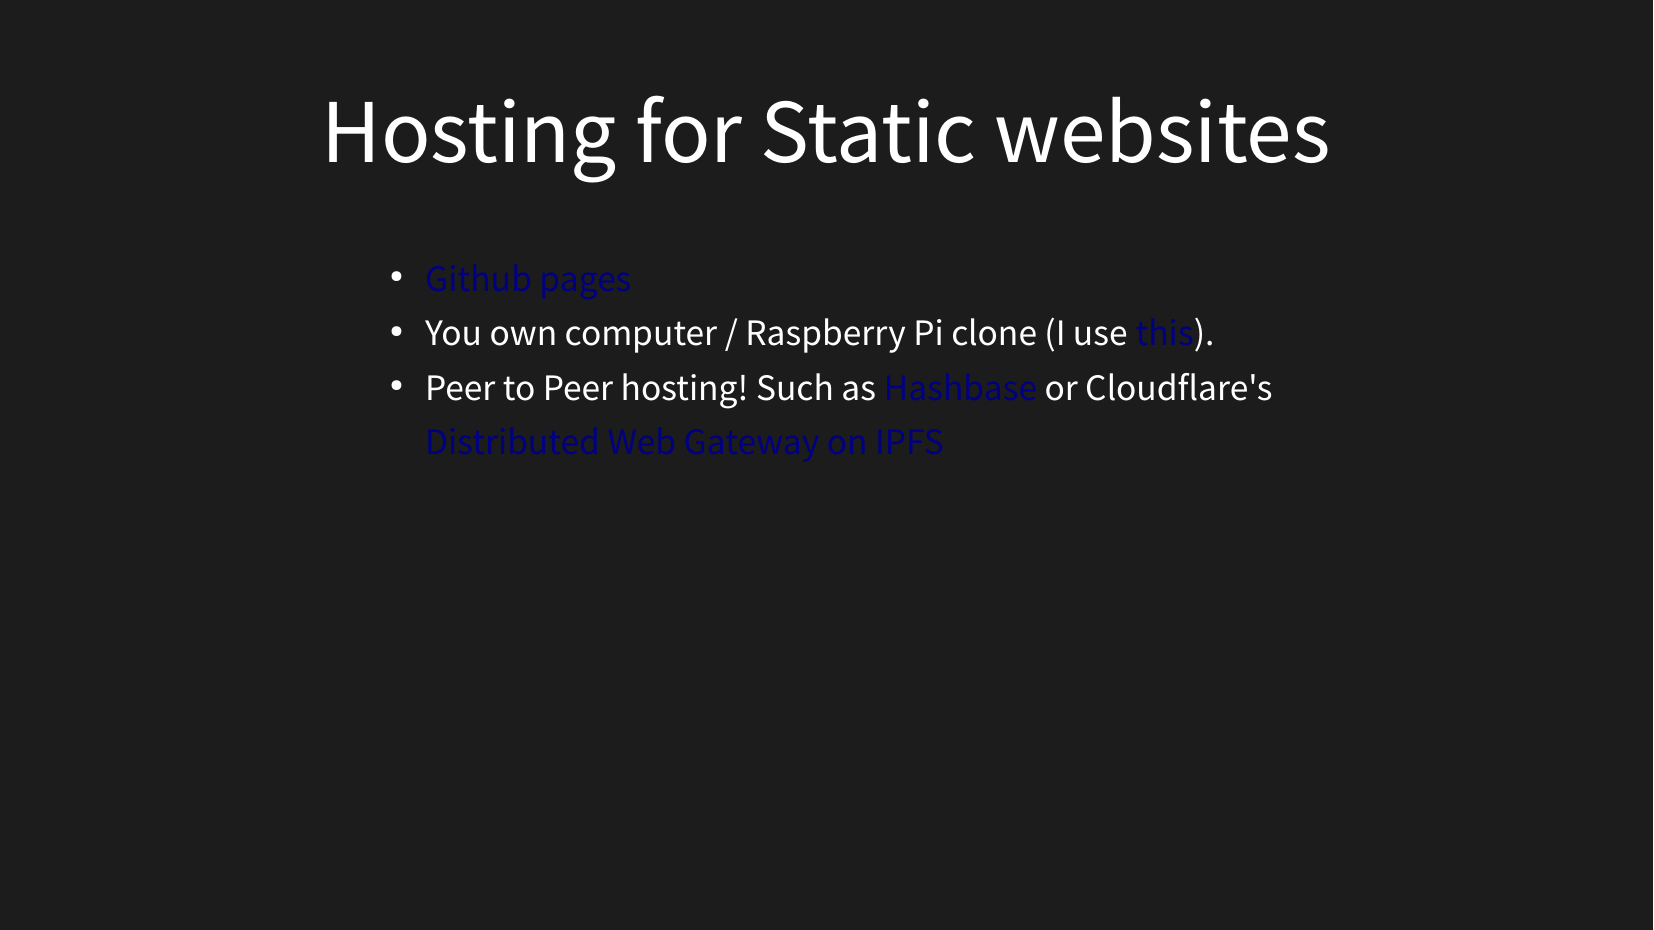

# Hosting for Static websites
Github pages
You own computer / Raspberry Pi clone (I use this).
Peer to Peer hosting! Such as Hashbase or Cloudflare's Distributed Web Gateway on IPFS